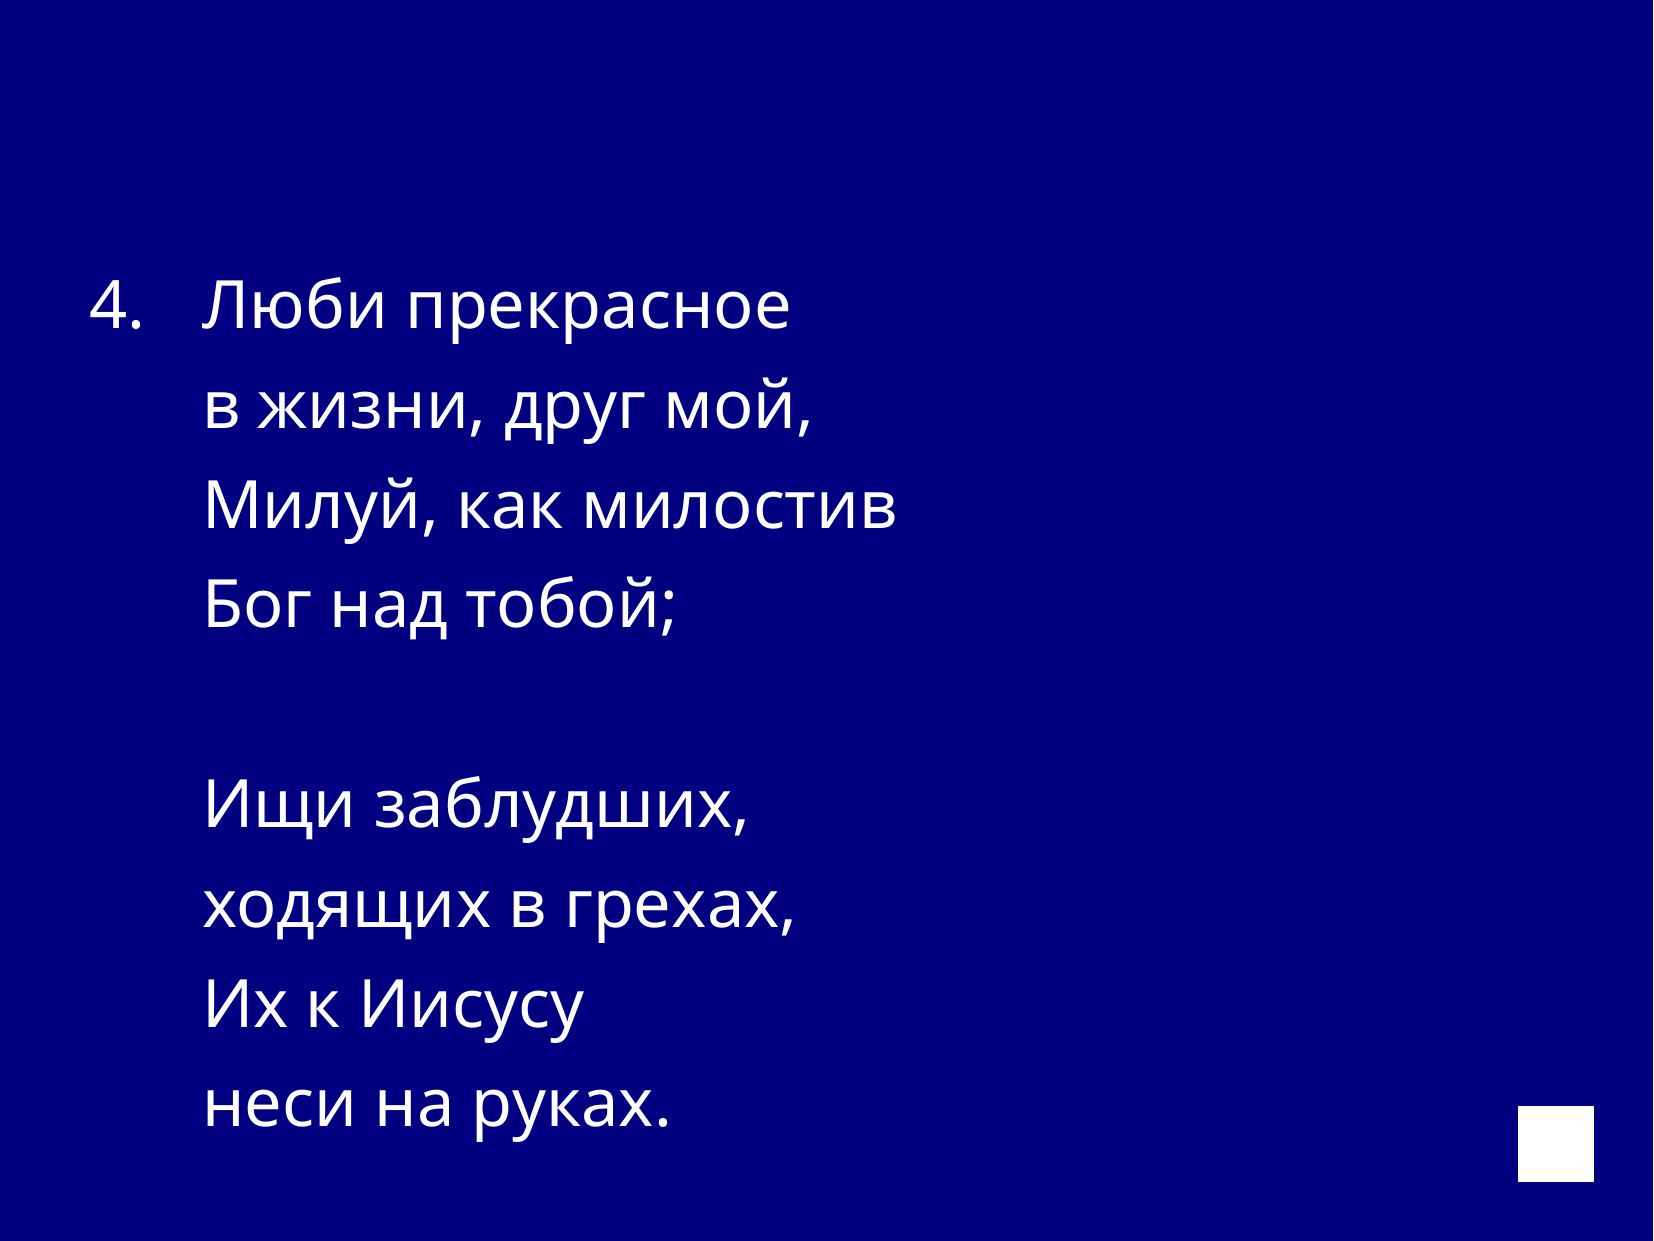

4.	Люби прекрасное
	в жизни, друг мой,
	Милуй, как милостив
	Бог над тобой;
	Ищи заблудших,
	ходящих в грехах,
	Их к Иисусу
	неси на руках.